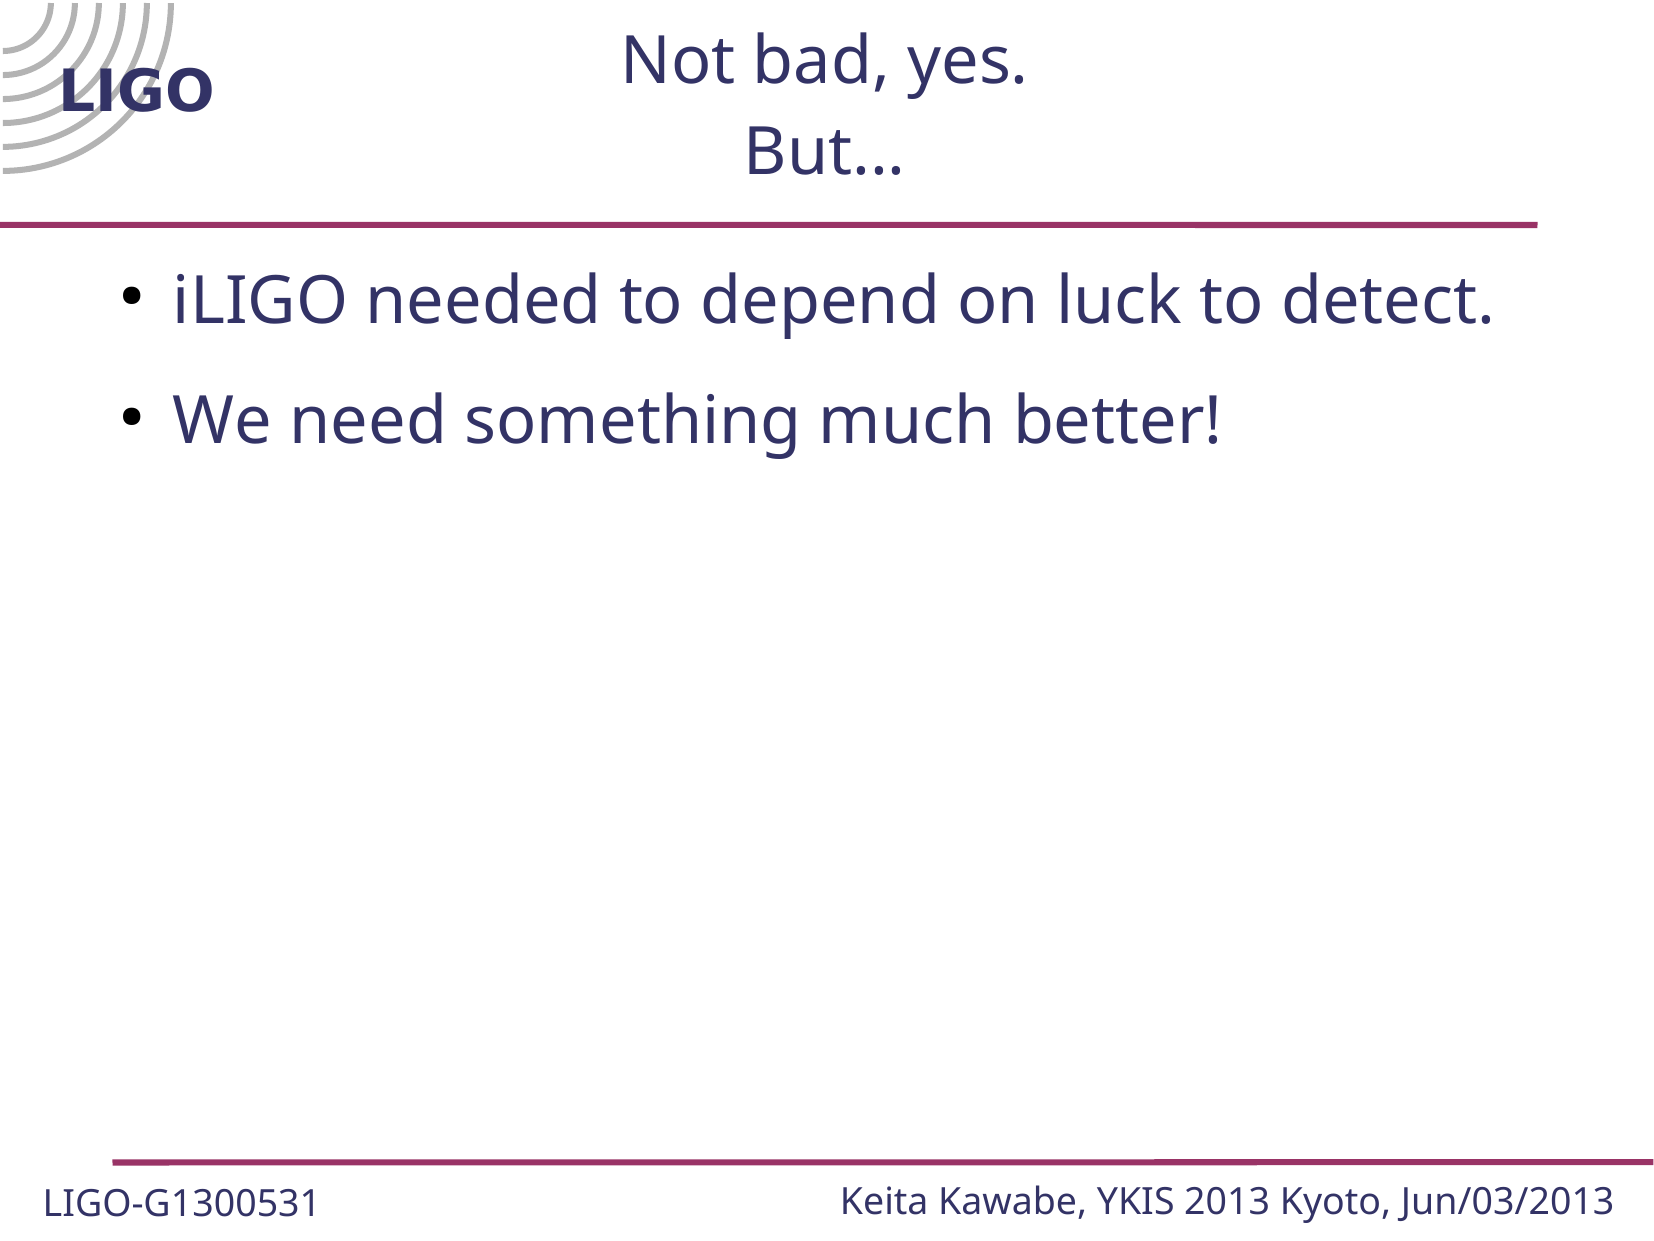

# Not bad, yes. But...
iLIGO needed to depend on luck to detect.
We need something much better!